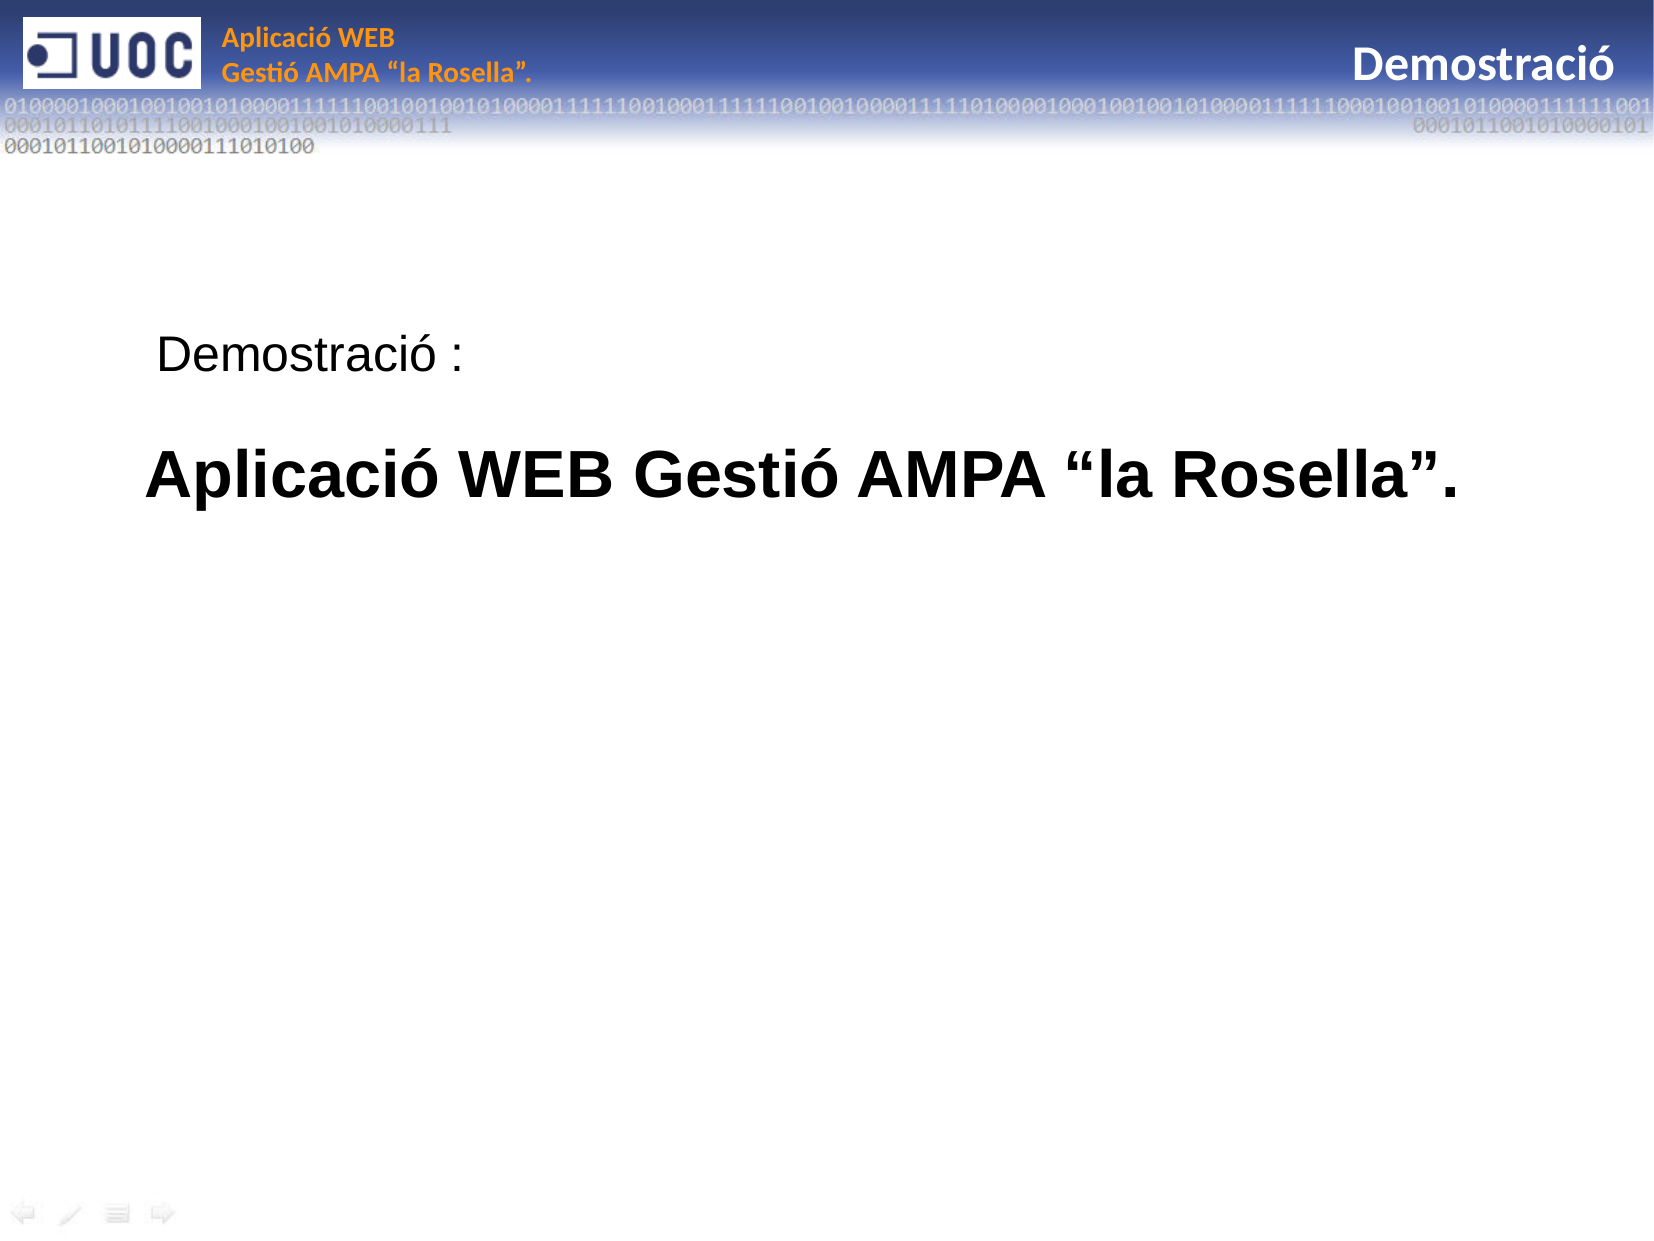

Aplicació WEB
Gestió AMPA “la Rosella”.
Demostració
Demostració :
Aplicació WEB Gestió AMPA “la Rosella”.